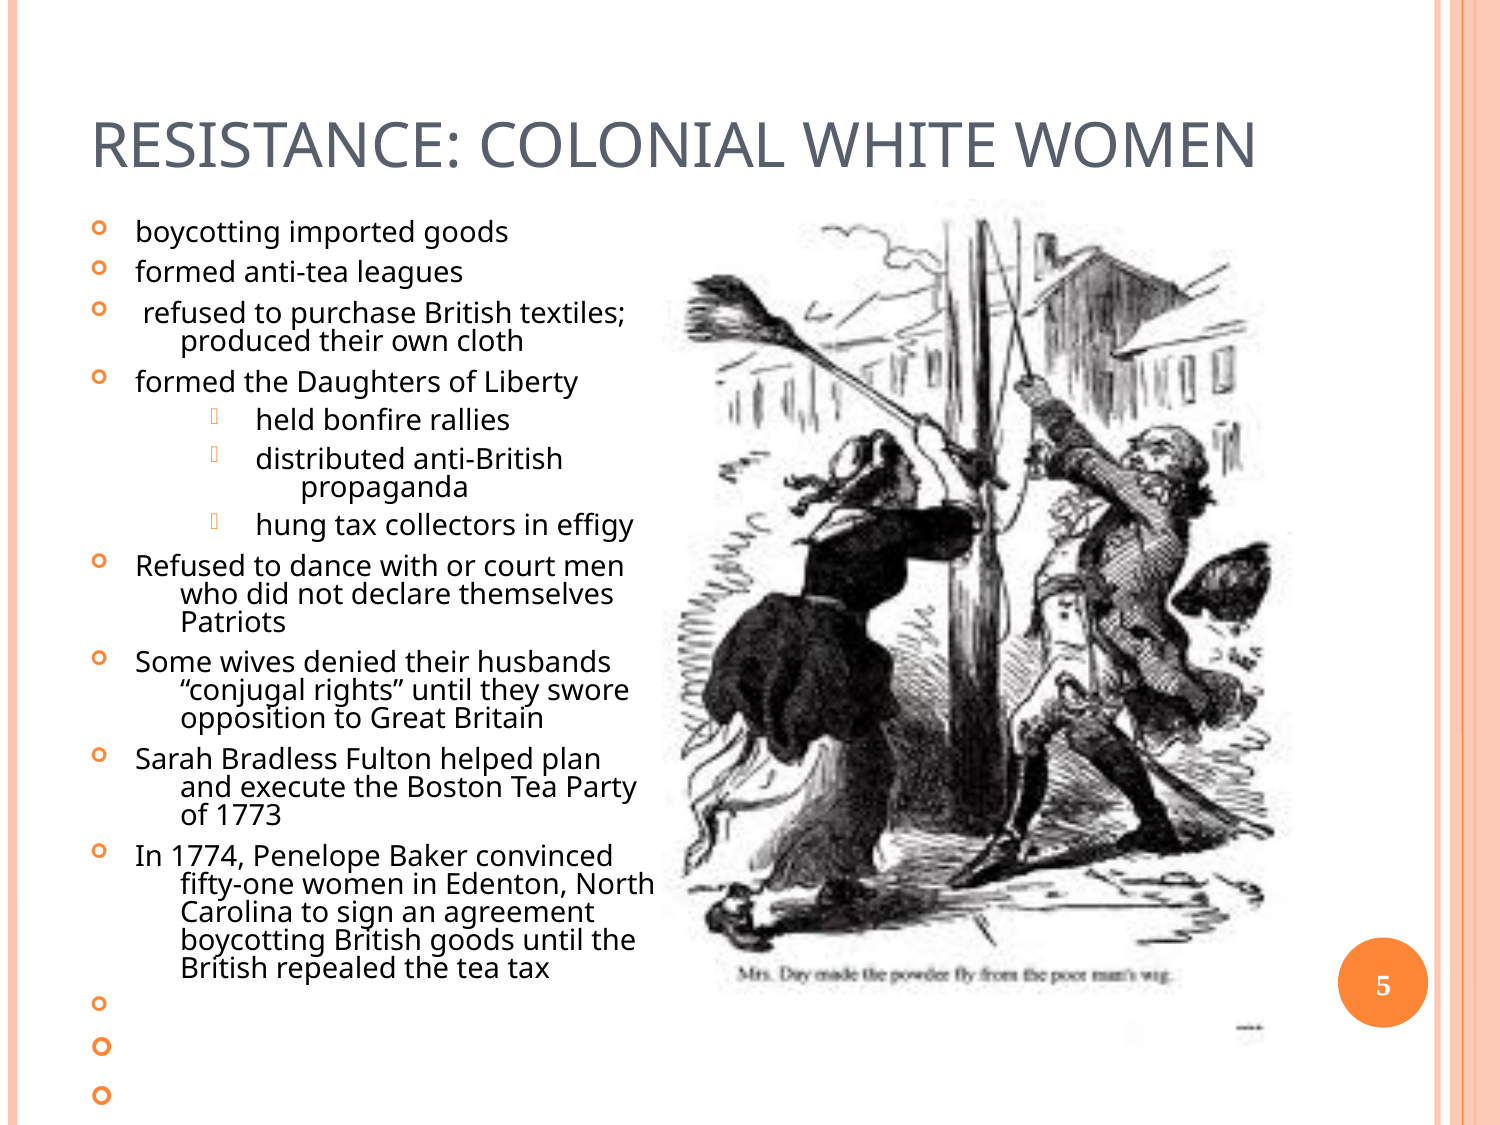

# Resistance: Colonial White Women
boycotting imported goods
formed anti-tea leagues
 refused to purchase British textiles; produced their own cloth
formed the Daughters of Liberty
held bonfire rallies
distributed anti-British propaganda
hung tax collectors in effigy
Refused to dance with or court men who did not declare themselves Patriots
Some wives denied their husbands “conjugal rights” until they swore opposition to Great Britain
Sarah Bradless Fulton helped plan and execute the Boston Tea Party of 1773
In 1774, Penelope Baker convinced fifty-one women in Edenton, North Carolina to sign an agreement boycotting British goods until the British repealed the tea tax